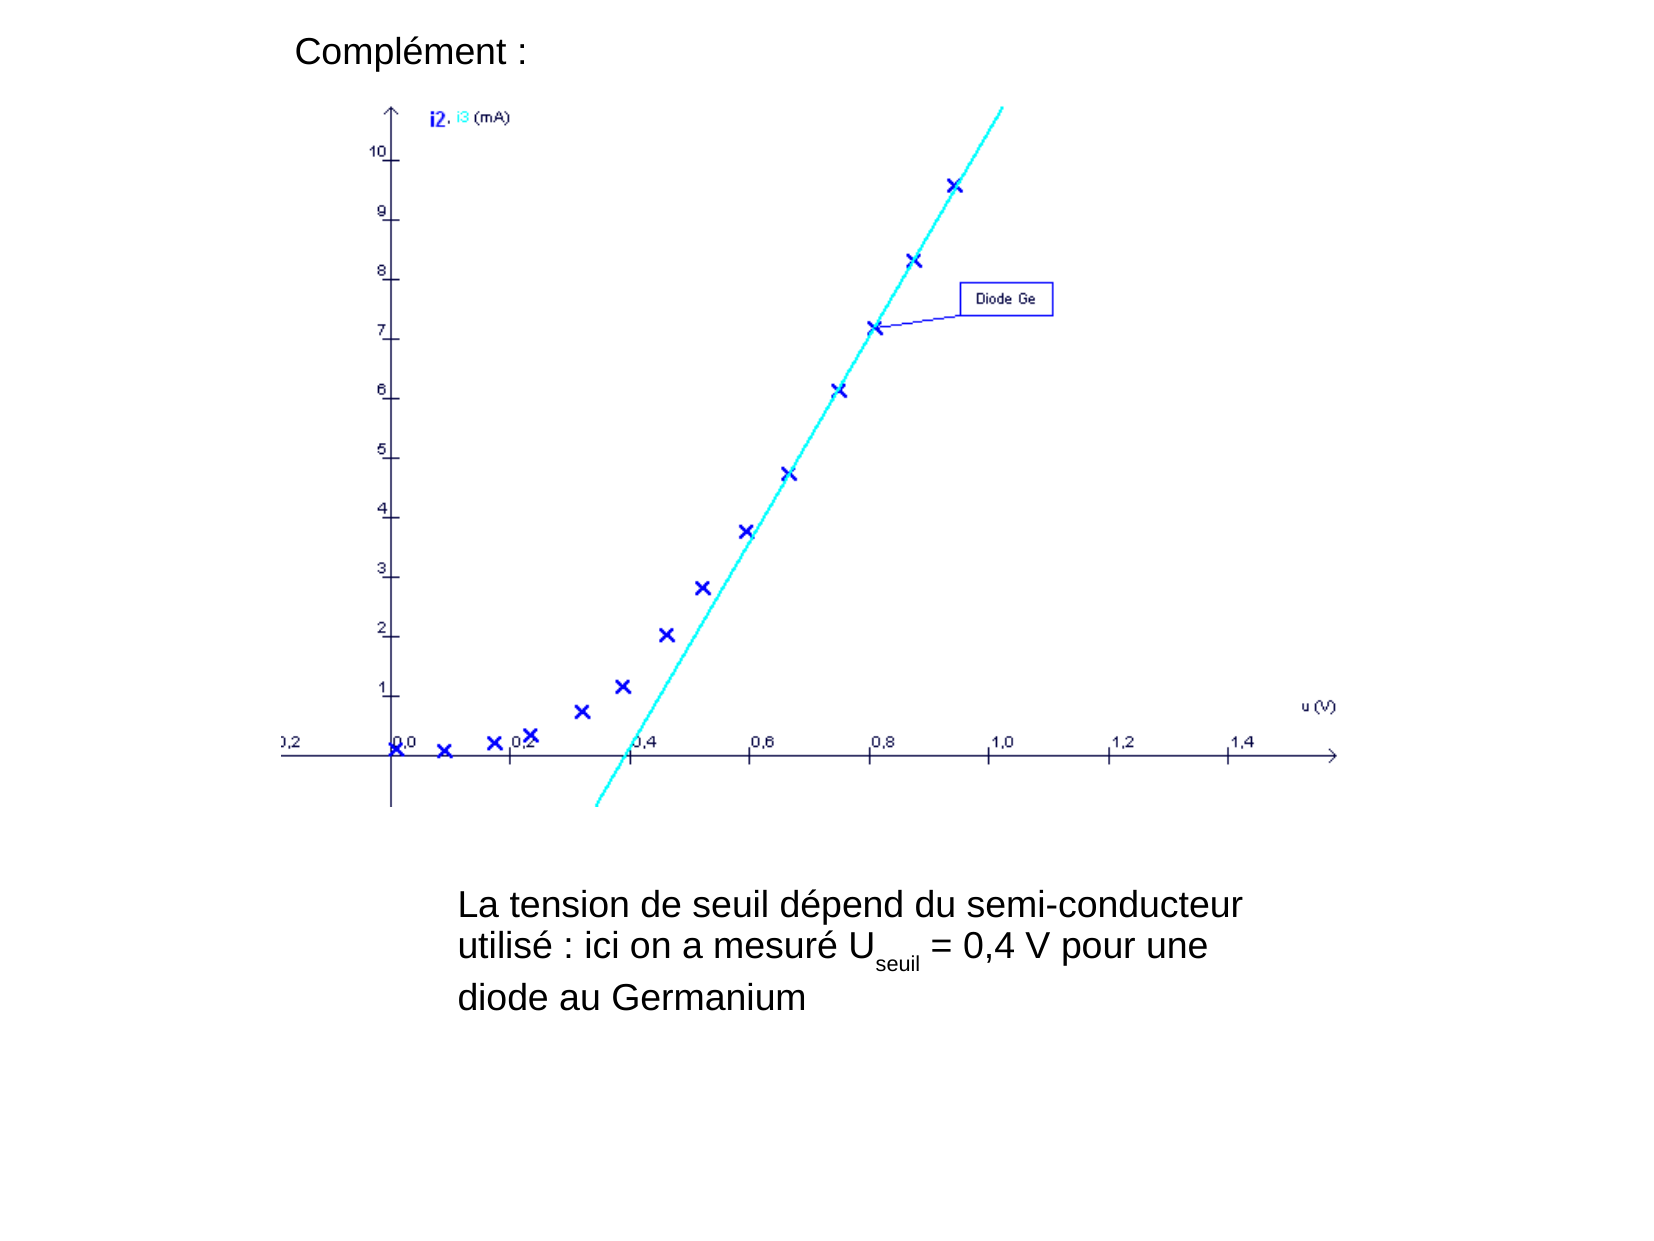

Complément :
La tension de seuil dépend du semi-conducteur utilisé : ici on a mesuré Useuil = 0,4 V pour une diode au Germanium